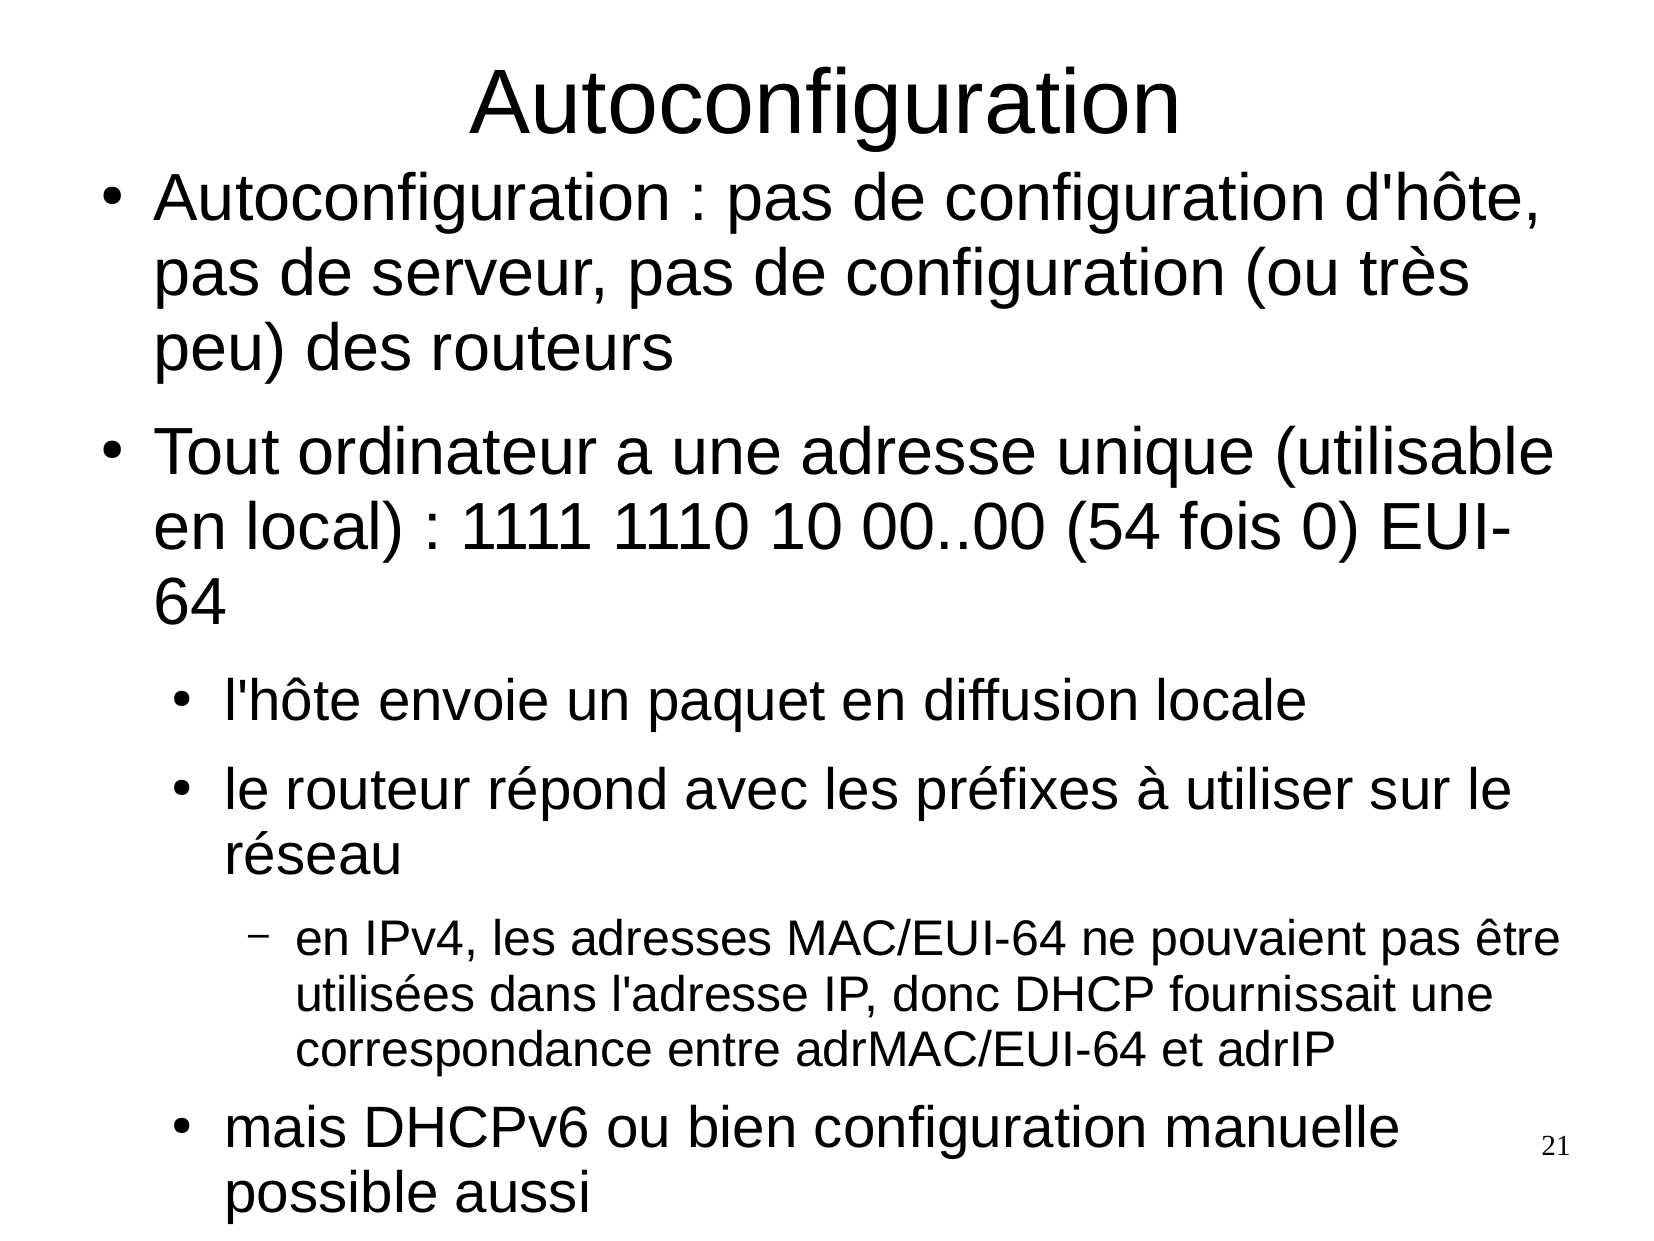

# Autoconfiguration
Autoconfiguration : pas de configuration d'hôte, pas de serveur, pas de configuration (ou très peu) des routeurs
Tout ordinateur a une adresse unique (utilisable en local) : 1111 1110 10 00..00 (54 fois 0) EUI-64
l'hôte envoie un paquet en diffusion locale
le routeur répond avec les préfixes à utiliser sur le réseau
en IPv4, les adresses MAC/EUI-64 ne pouvaient pas être utilisées dans l'adresse IP, donc DHCP fournissait une correspondance entre adrMAC/EUI-64 et adrIP
mais DHCPv6 ou bien configuration manuelle possible aussi
21